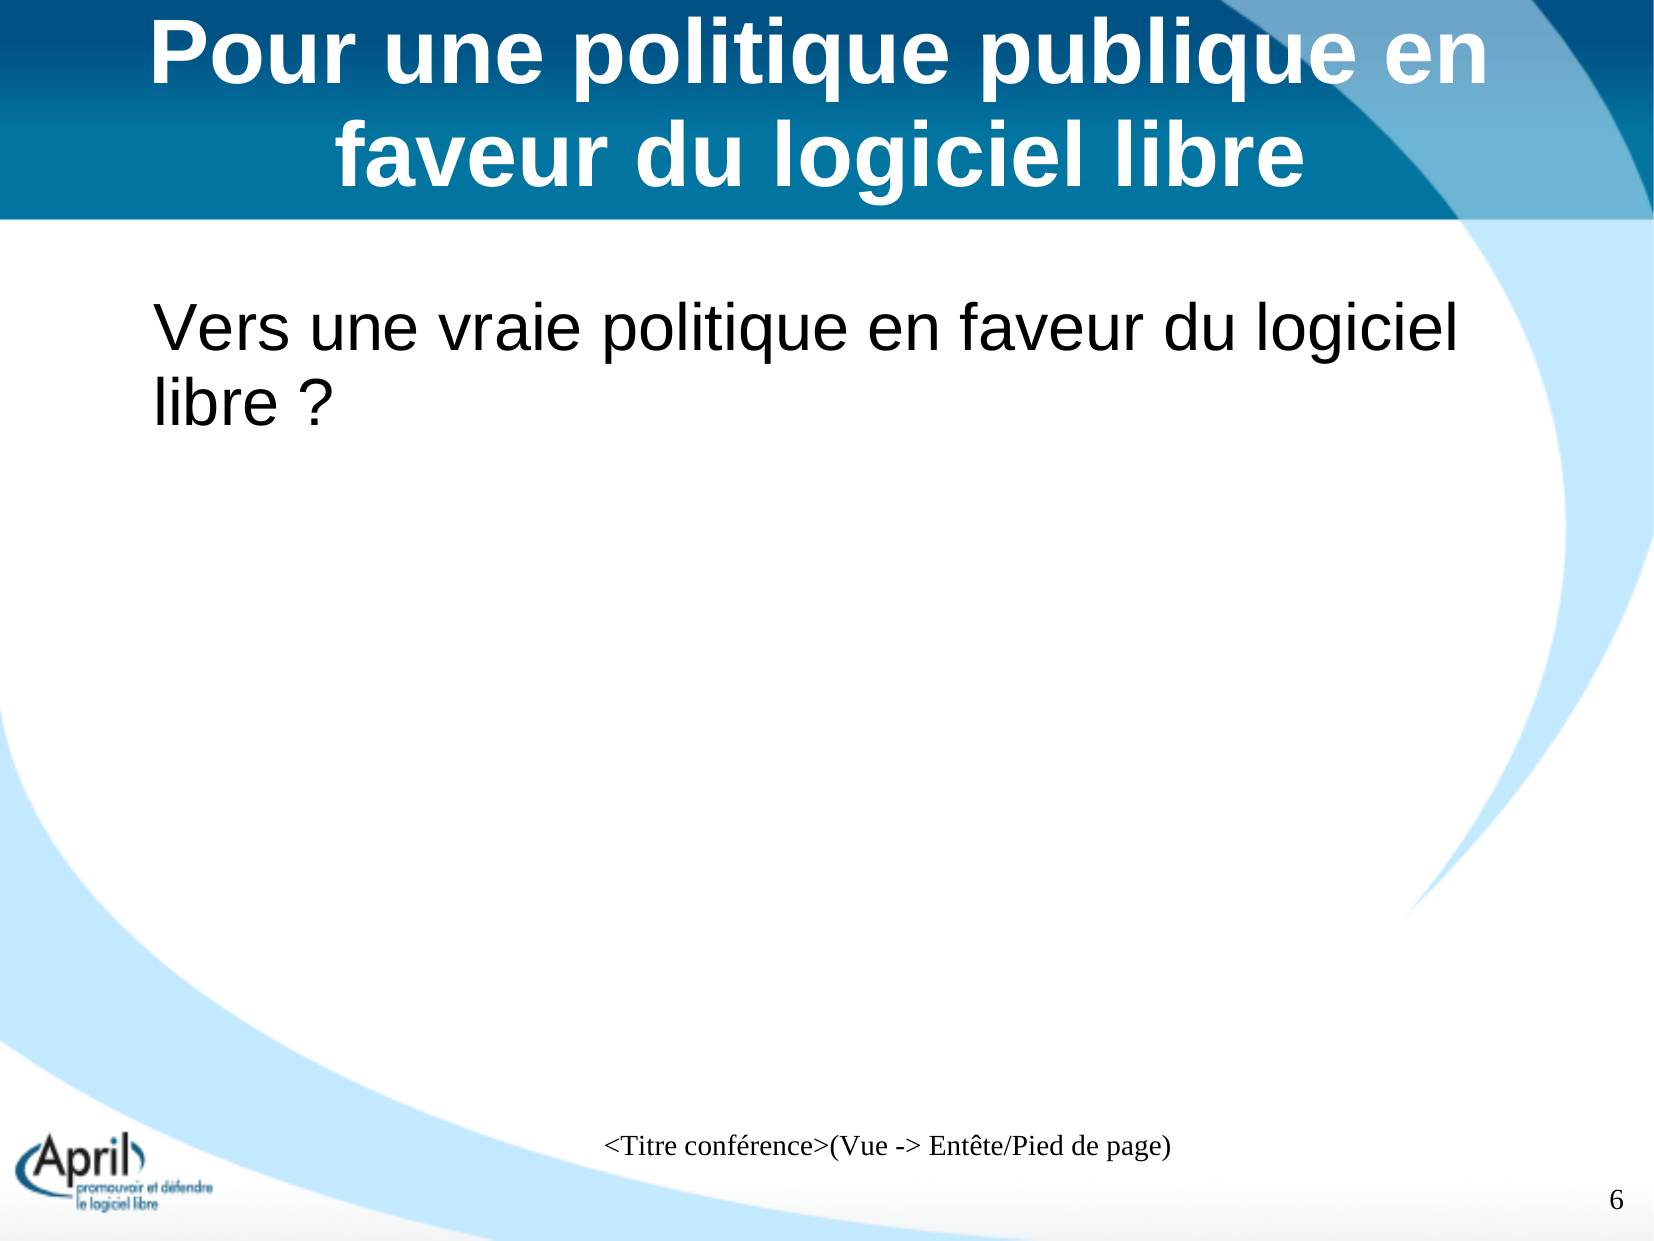

# Pour une politique publique en faveur du logiciel libre
Vers une vraie politique en faveur du logiciel libre ?
<Titre conférence>(Vue -> Entête/Pied de page)
6